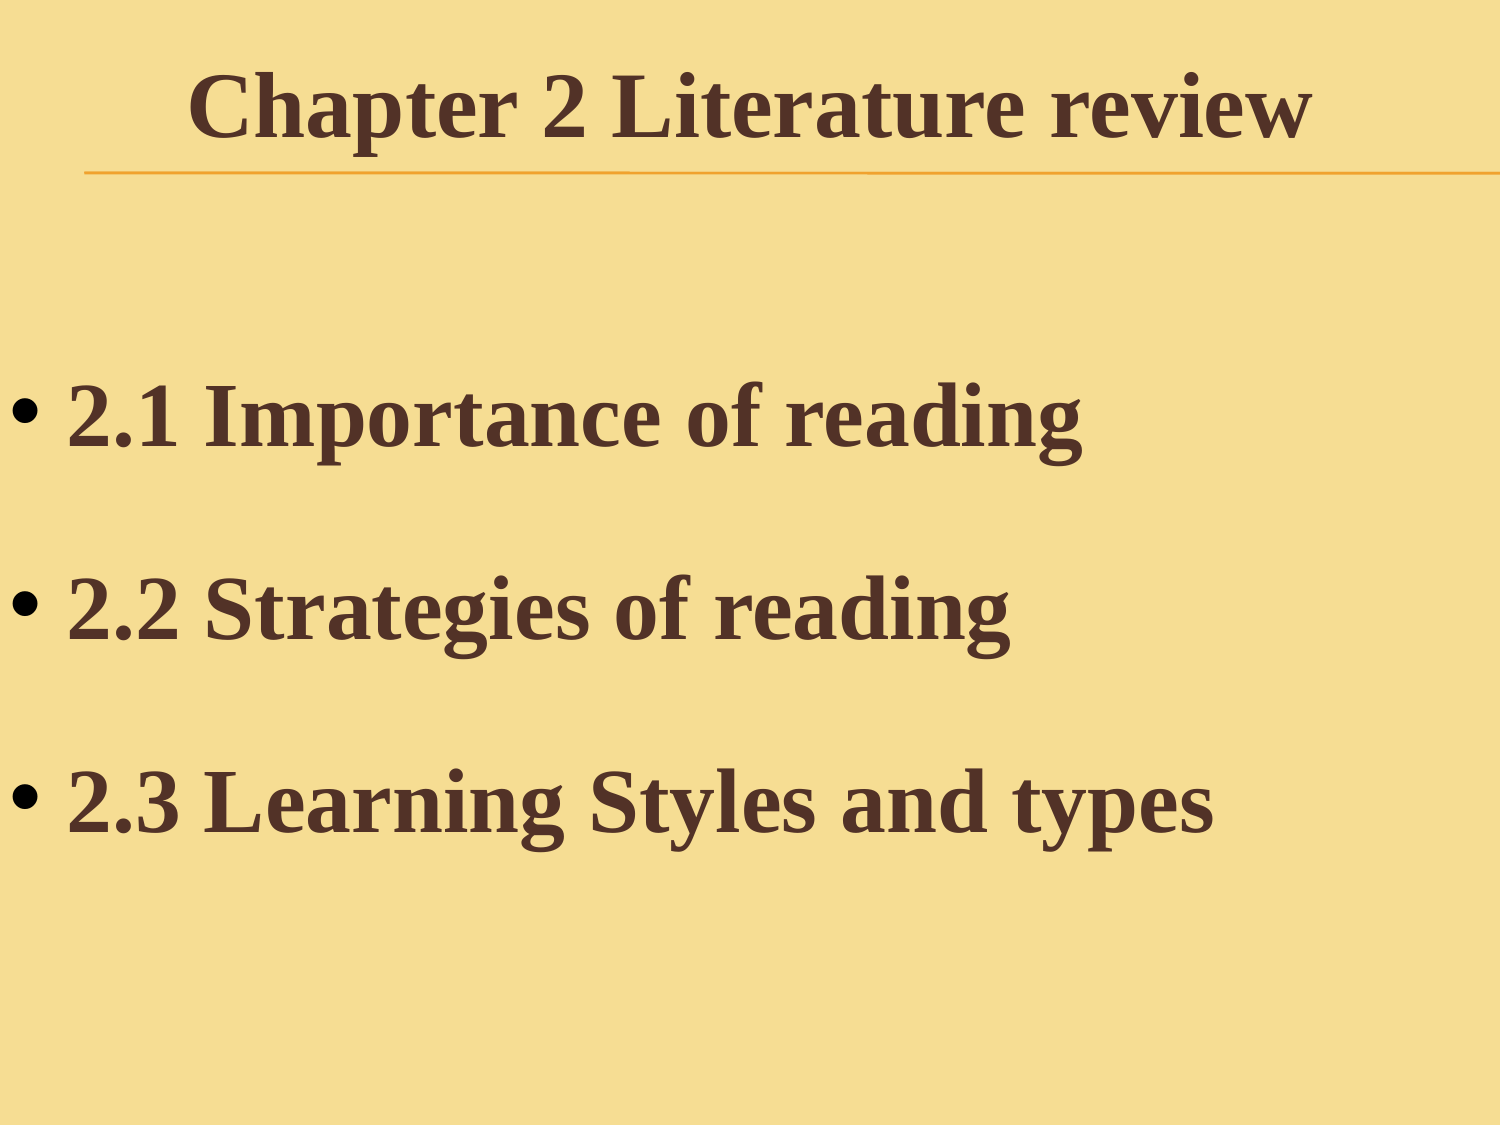

# Chapter 2 Literature review
2.1 Importance of reading
2.2 Strategies of reading
2.3 Learning Styles and types